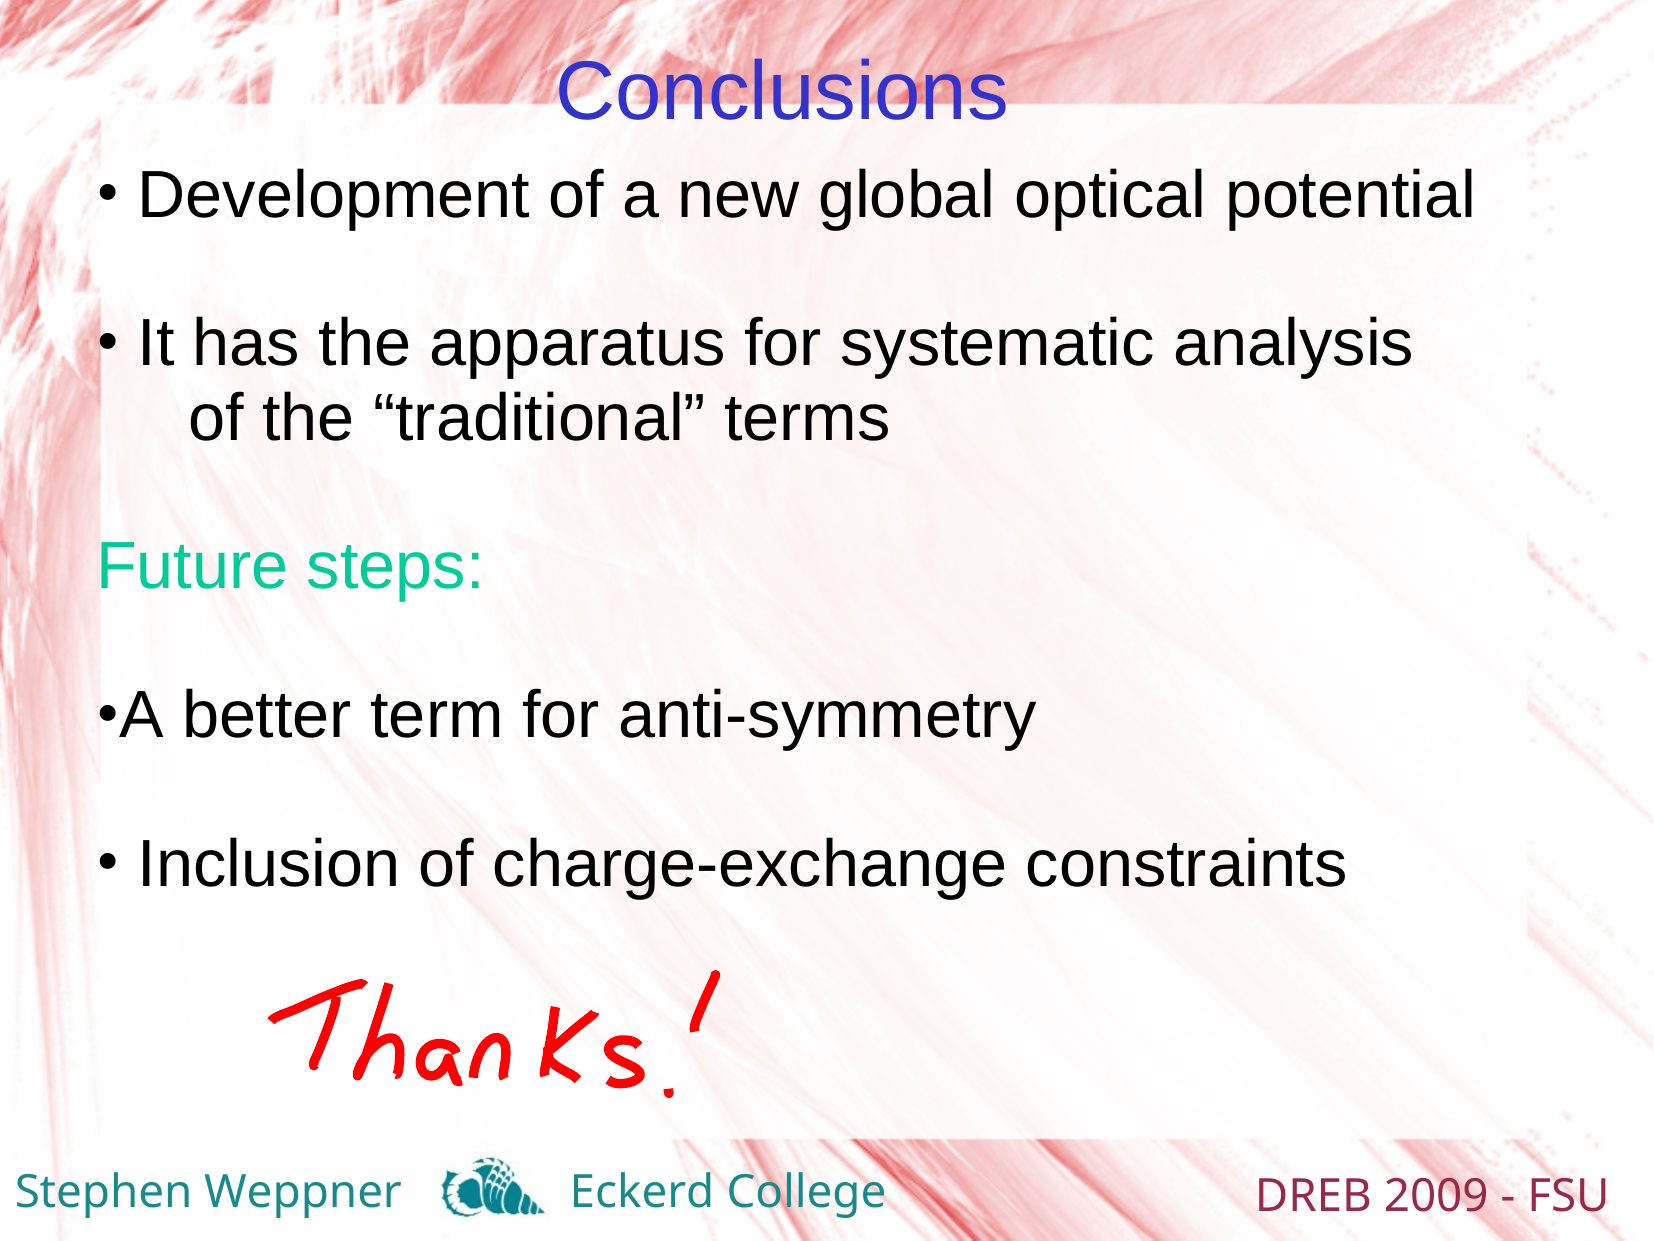

Conclusions
 Development of a new global optical potential
 It has the apparatus for systematic analysis
 of the “traditional” terms
Future steps:
A better term for anti-symmetry
 Inclusion of charge-exchange constraints
Stephen Weppner Eckerd College
DREB 2009 - FSU